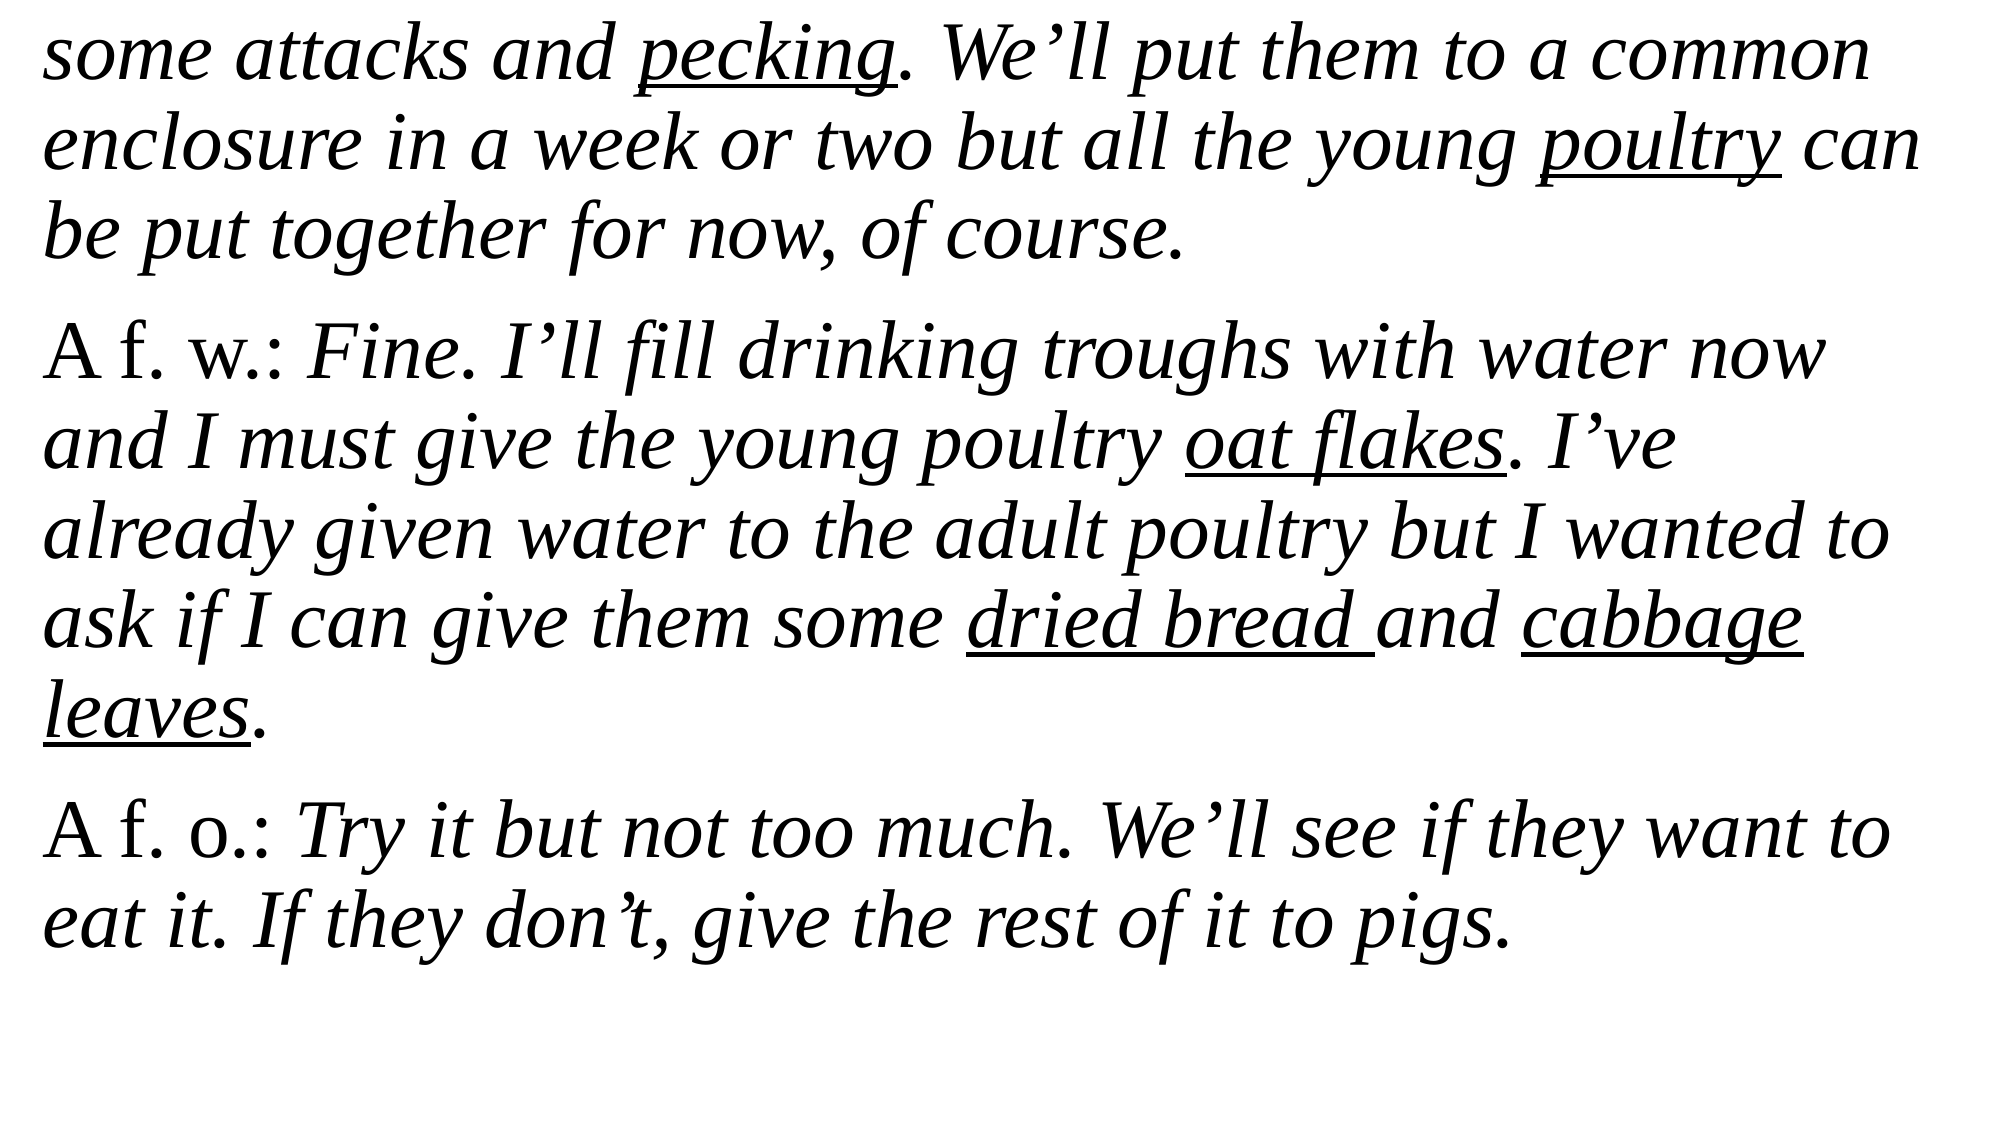

# some attacks and pecking. We’ll put them to a common enclosure in a week or two but all the young poultry can be put together for now, of course.
A f. w.: Fine. I’ll fill drinking troughs with water now and I must give the young poultry oat flakes. I’ve already given water to the adult poultry but I wanted to ask if I can give them some dried bread and cabbage leaves.
A f. o.: Try it but not too much. We’ll see if they want to eat it. If they don’t, give the rest of it to pigs.